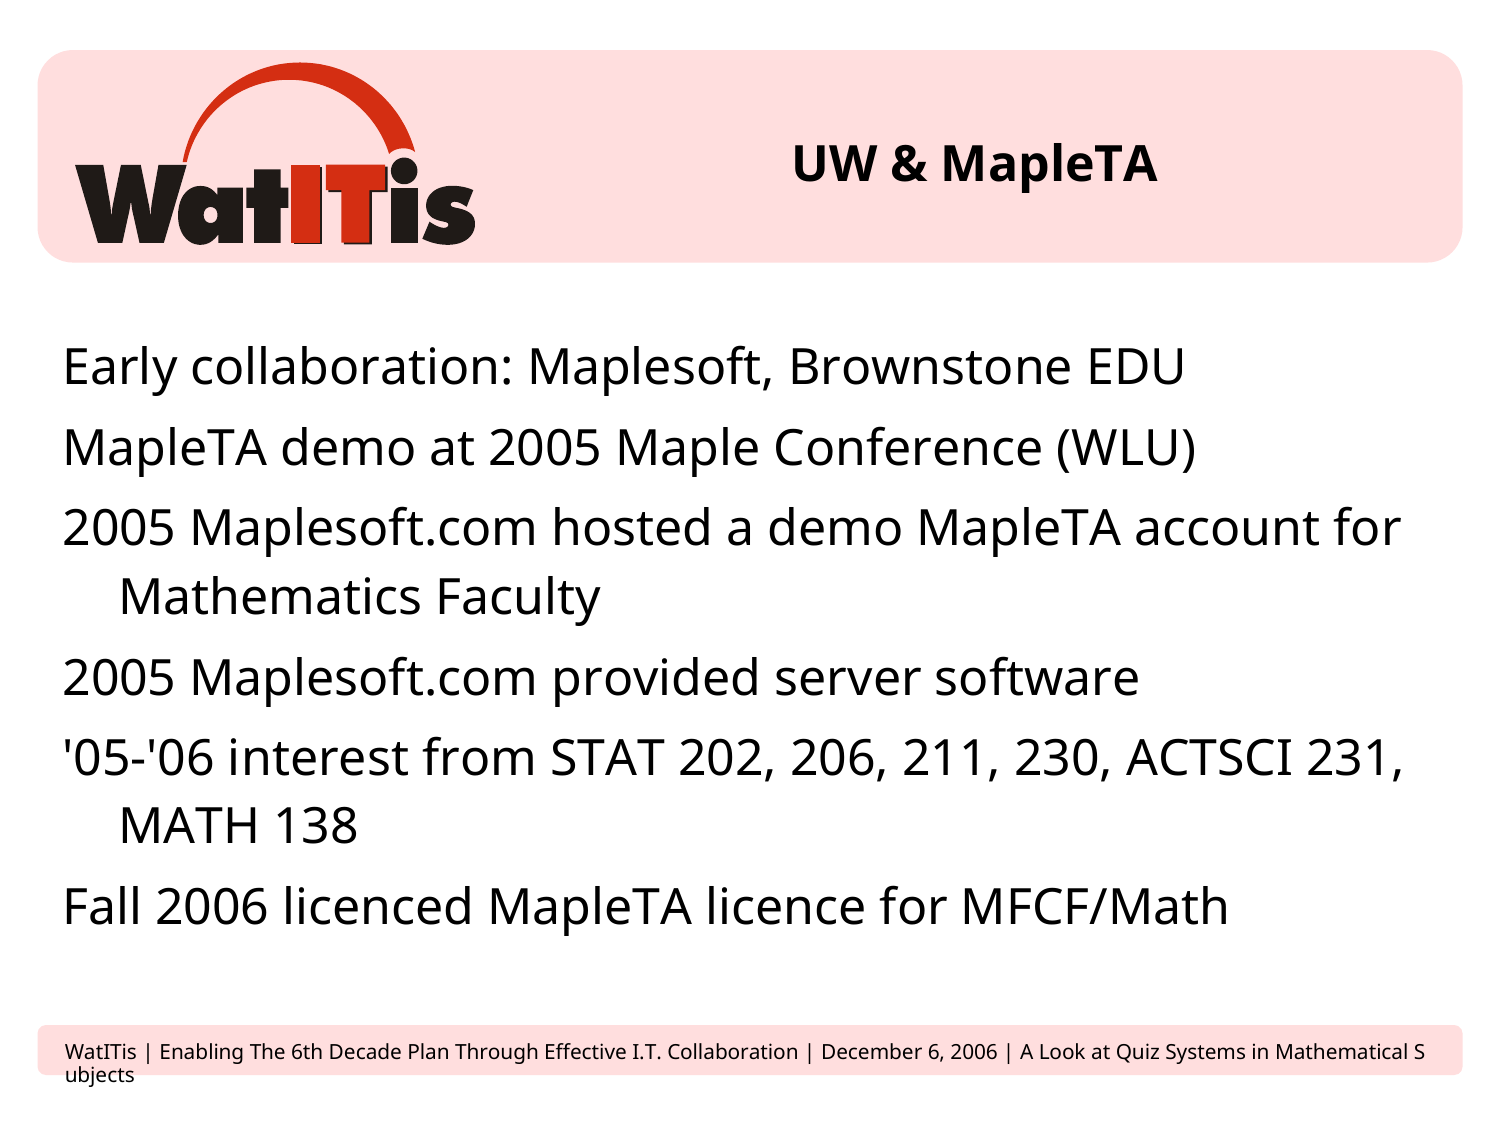

# UW & MapleTA
Early collaboration: Maplesoft, Brownstone EDU
MapleTA demo at 2005 Maple Conference (WLU)
2005 Maplesoft.com hosted a demo MapleTA account for Mathematics Faculty
2005 Maplesoft.com provided server software
'05-'06 interest from STAT 202, 206, 211, 230, ACTSCI 231, MATH 138
Fall 2006 licenced MapleTA licence for MFCF/Math
WatITis | Enabling The 6th Decade Plan Through Effective I.T. Collaboration | December 6, 2006 | A Look at Quiz Systems in Mathematical Subjects